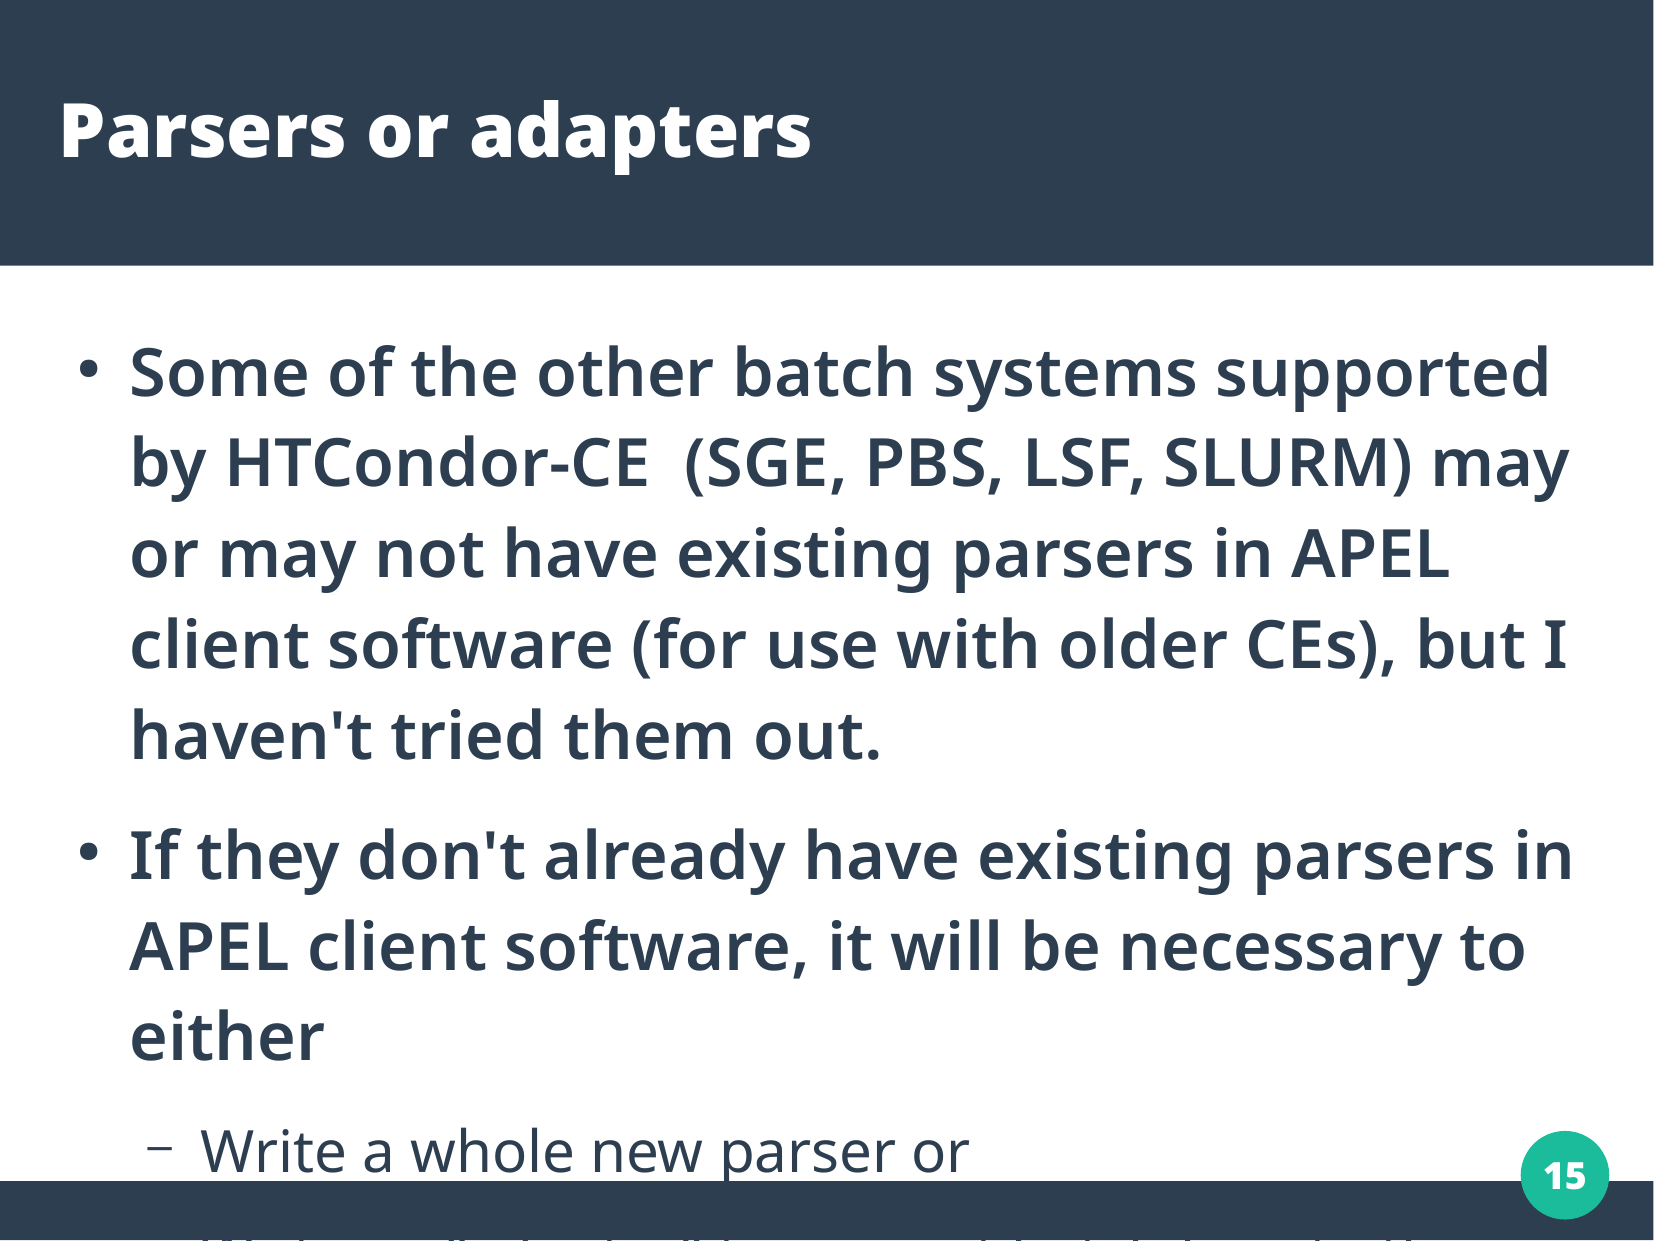

# Parsers or adapters
Some of the other batch systems supported by HTCondor-CE (SGE, PBS, LSF, SLURM) may or may not have existing parsers in APEL client software (for use with older CEs), but I haven't tried them out.
If they don't already have existing parsers in APEL client software, it will be necessary to either
Write a whole new parser or
Write an “adapter” to convert batch logs to the format of an existing parser.
15